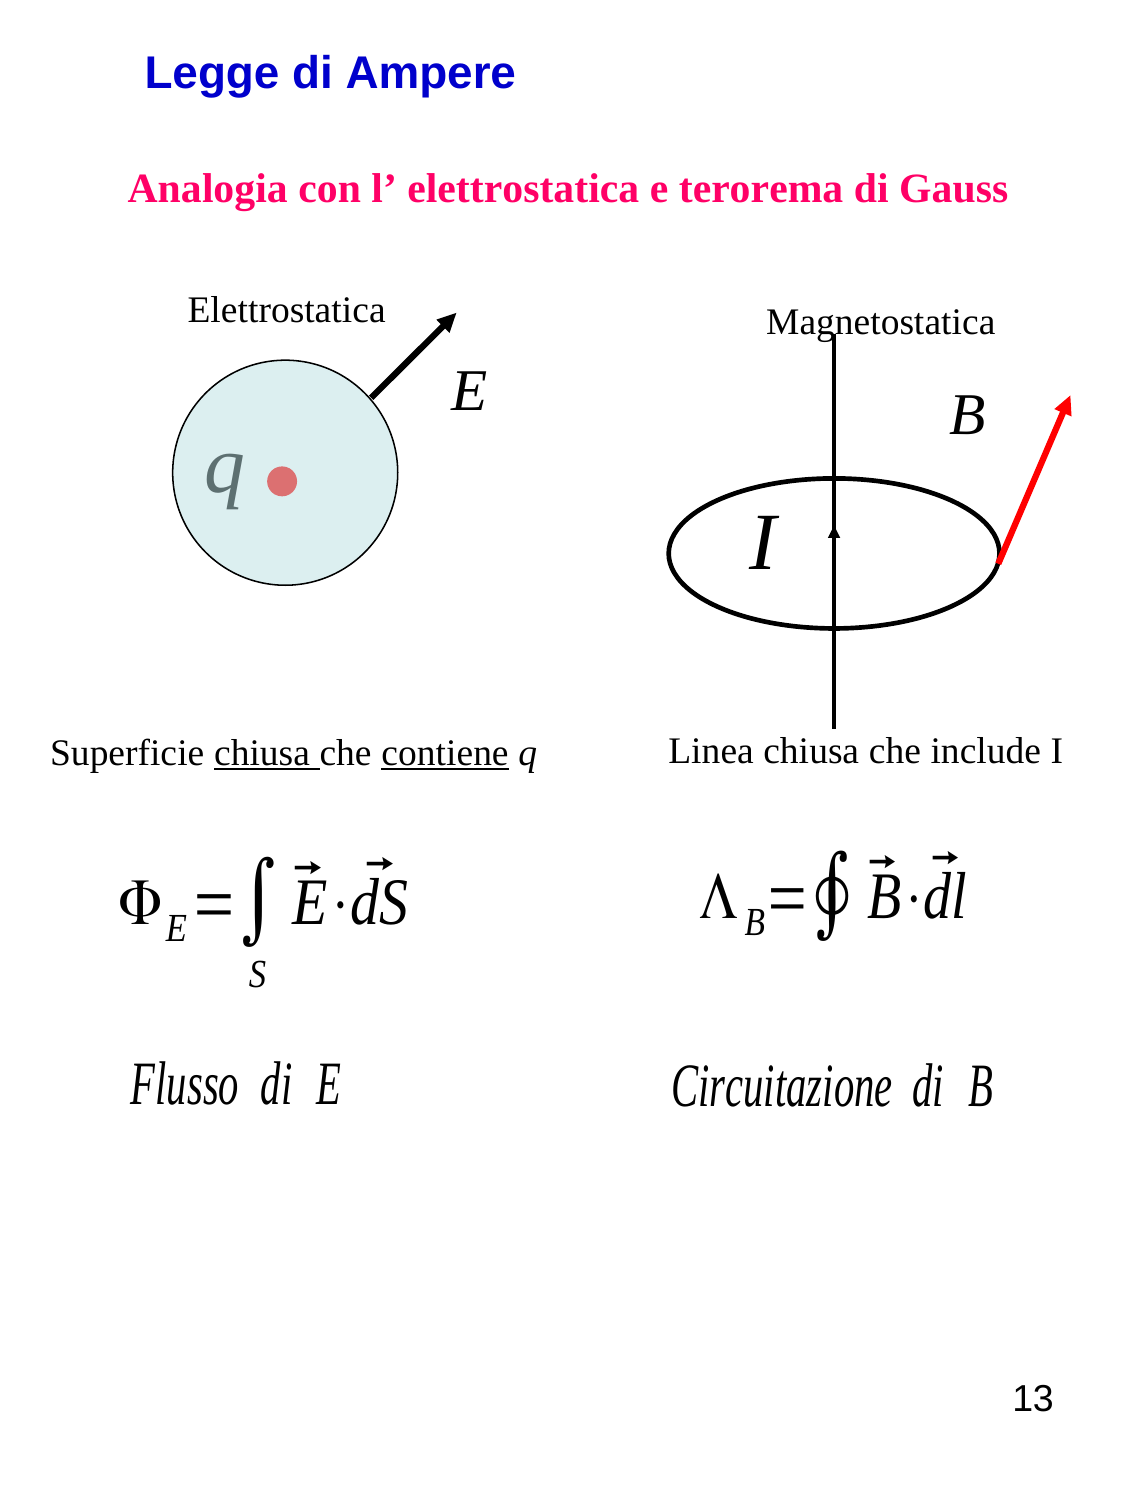

Legge di Ampere
Analogia con l’ elettrostatica e terorema di Gauss
Elettrostatica
Magnetostatica
Linea chiusa che include I
Superficie chiusa che contiene q
P15 Magnetismo
13